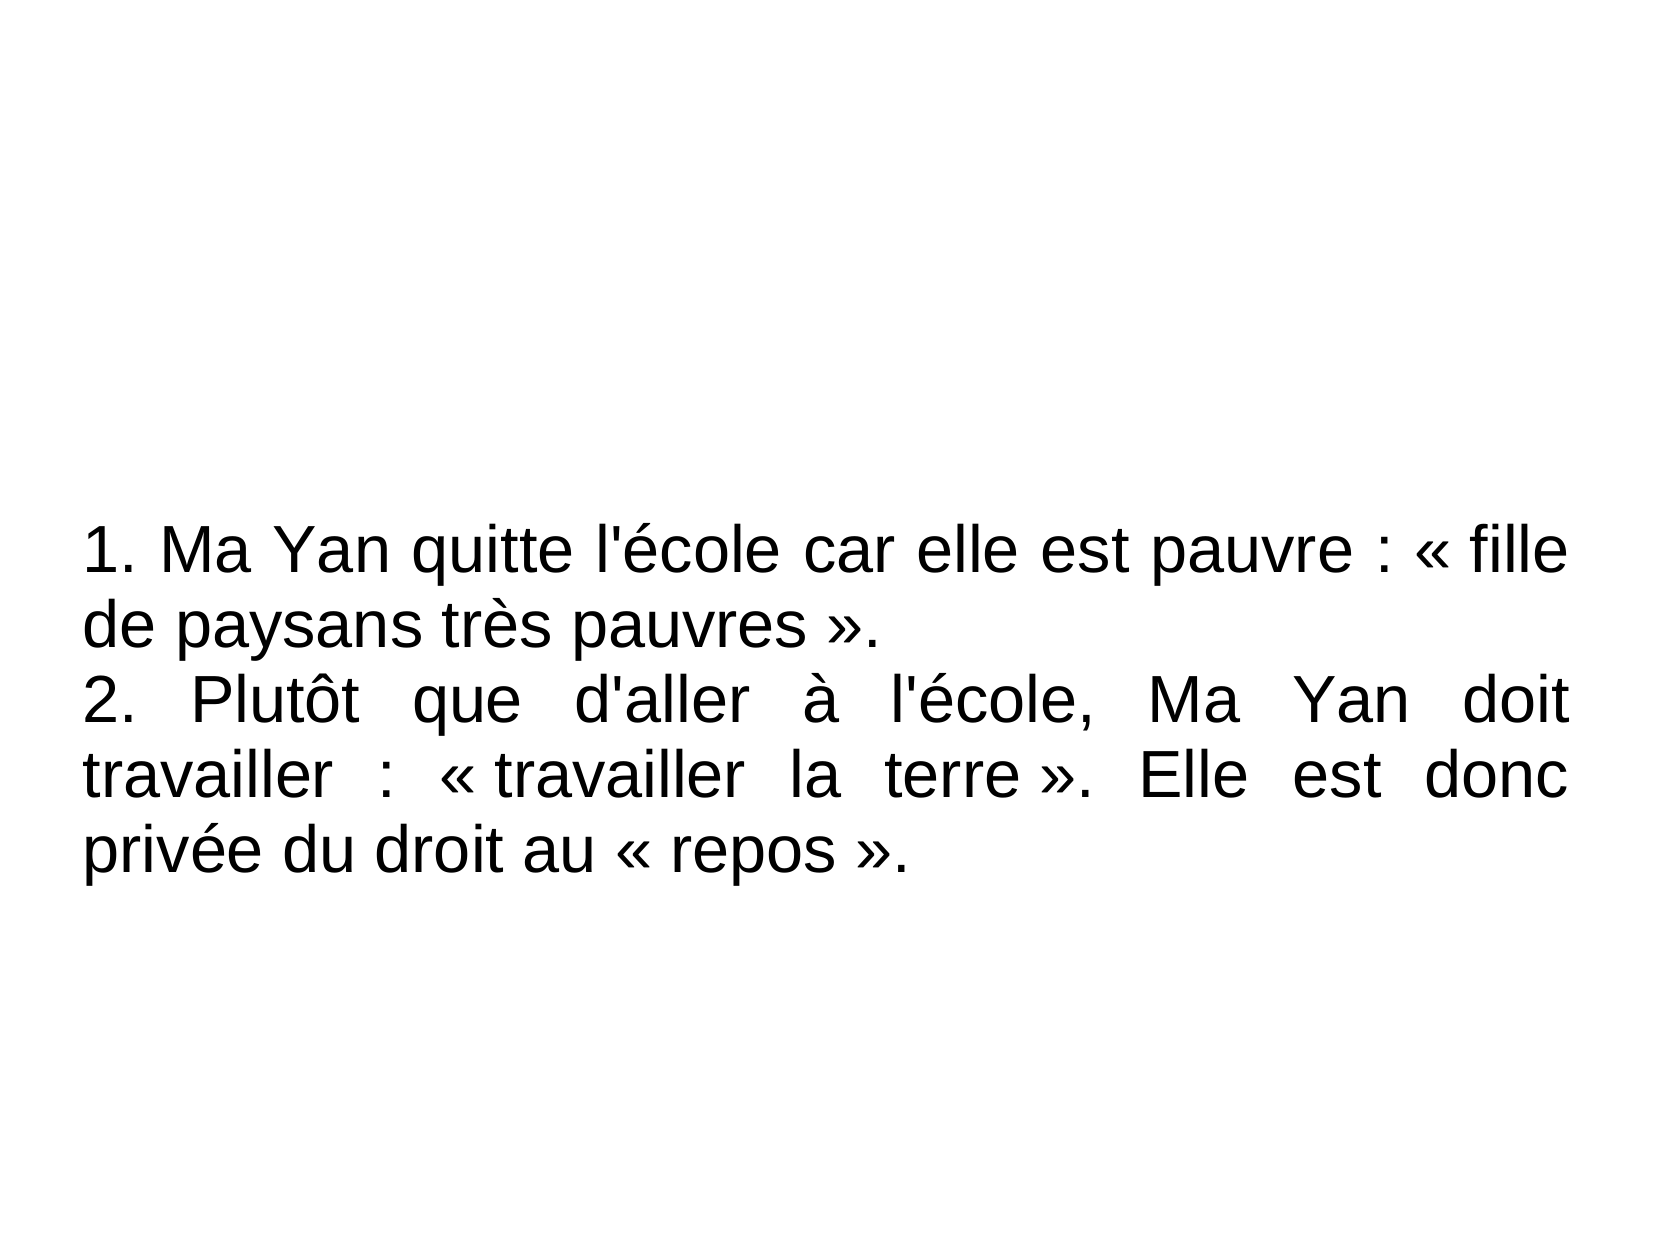

#
1. Ma Yan quitte l'école car elle est pauvre : « fille de paysans très pauvres ».
2. Plutôt que d'aller à l'école, Ma Yan doit travailler : « travailler la terre ». Elle est donc privée du droit au « repos ».